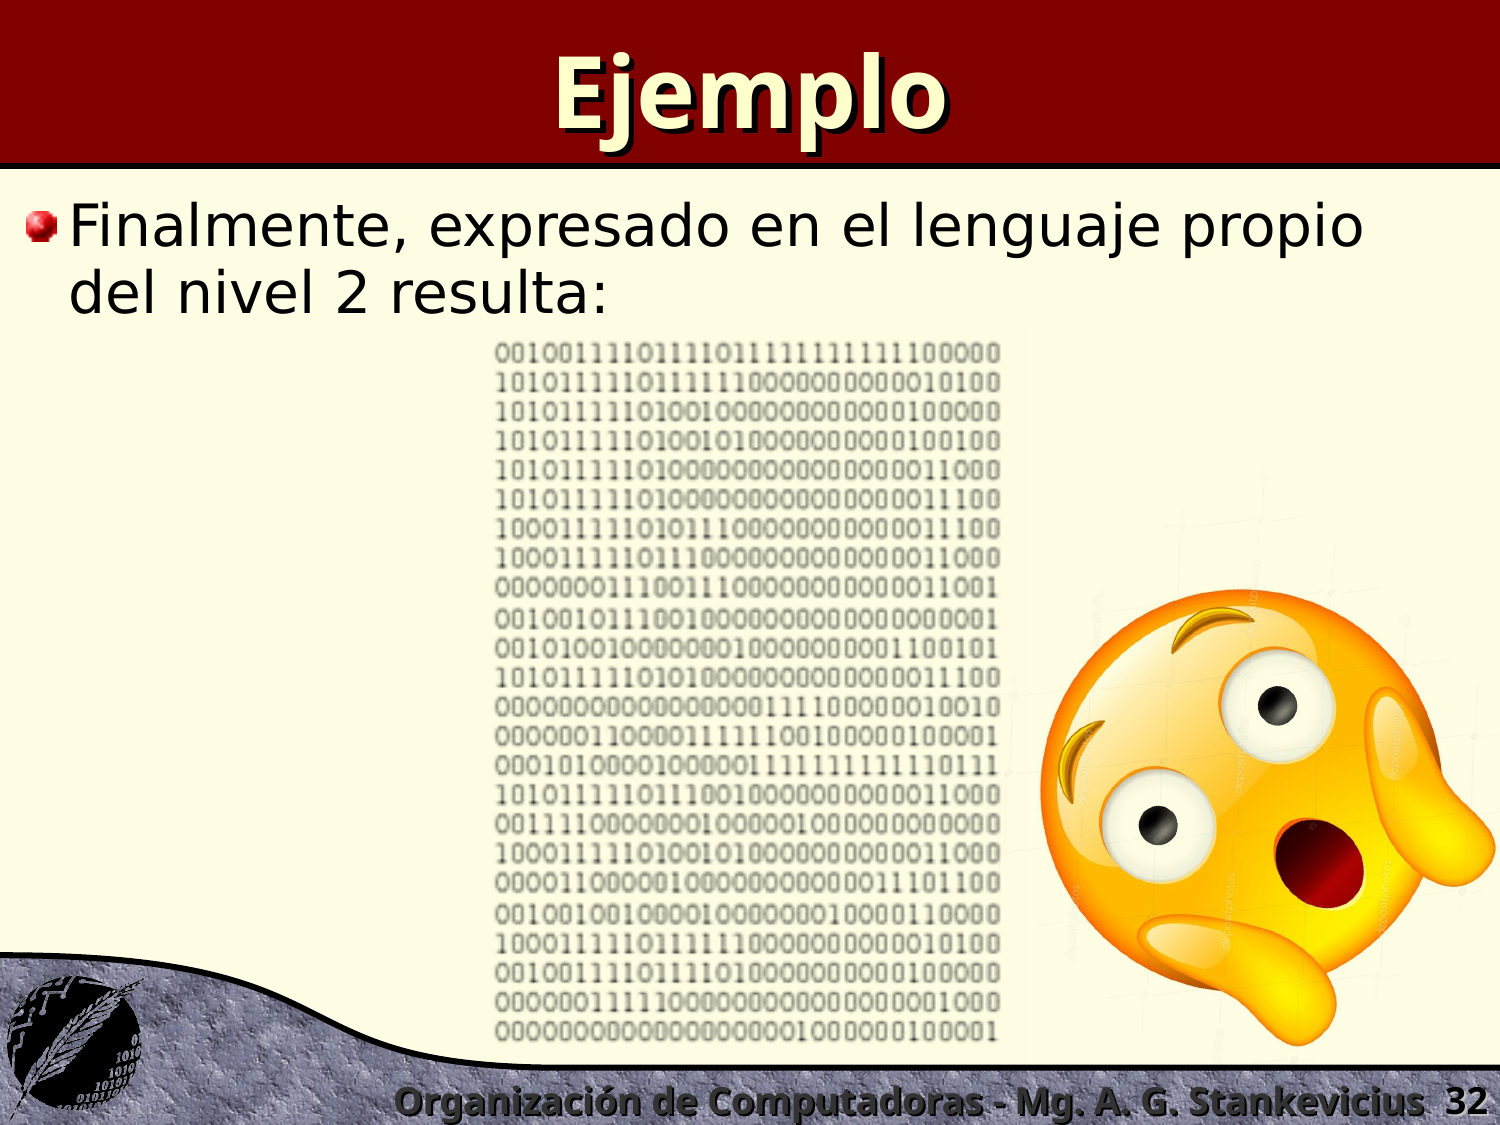

# Ejemplo
Finalmente, expresado en el lenguaje propio
del nivel 2 resulta:
32